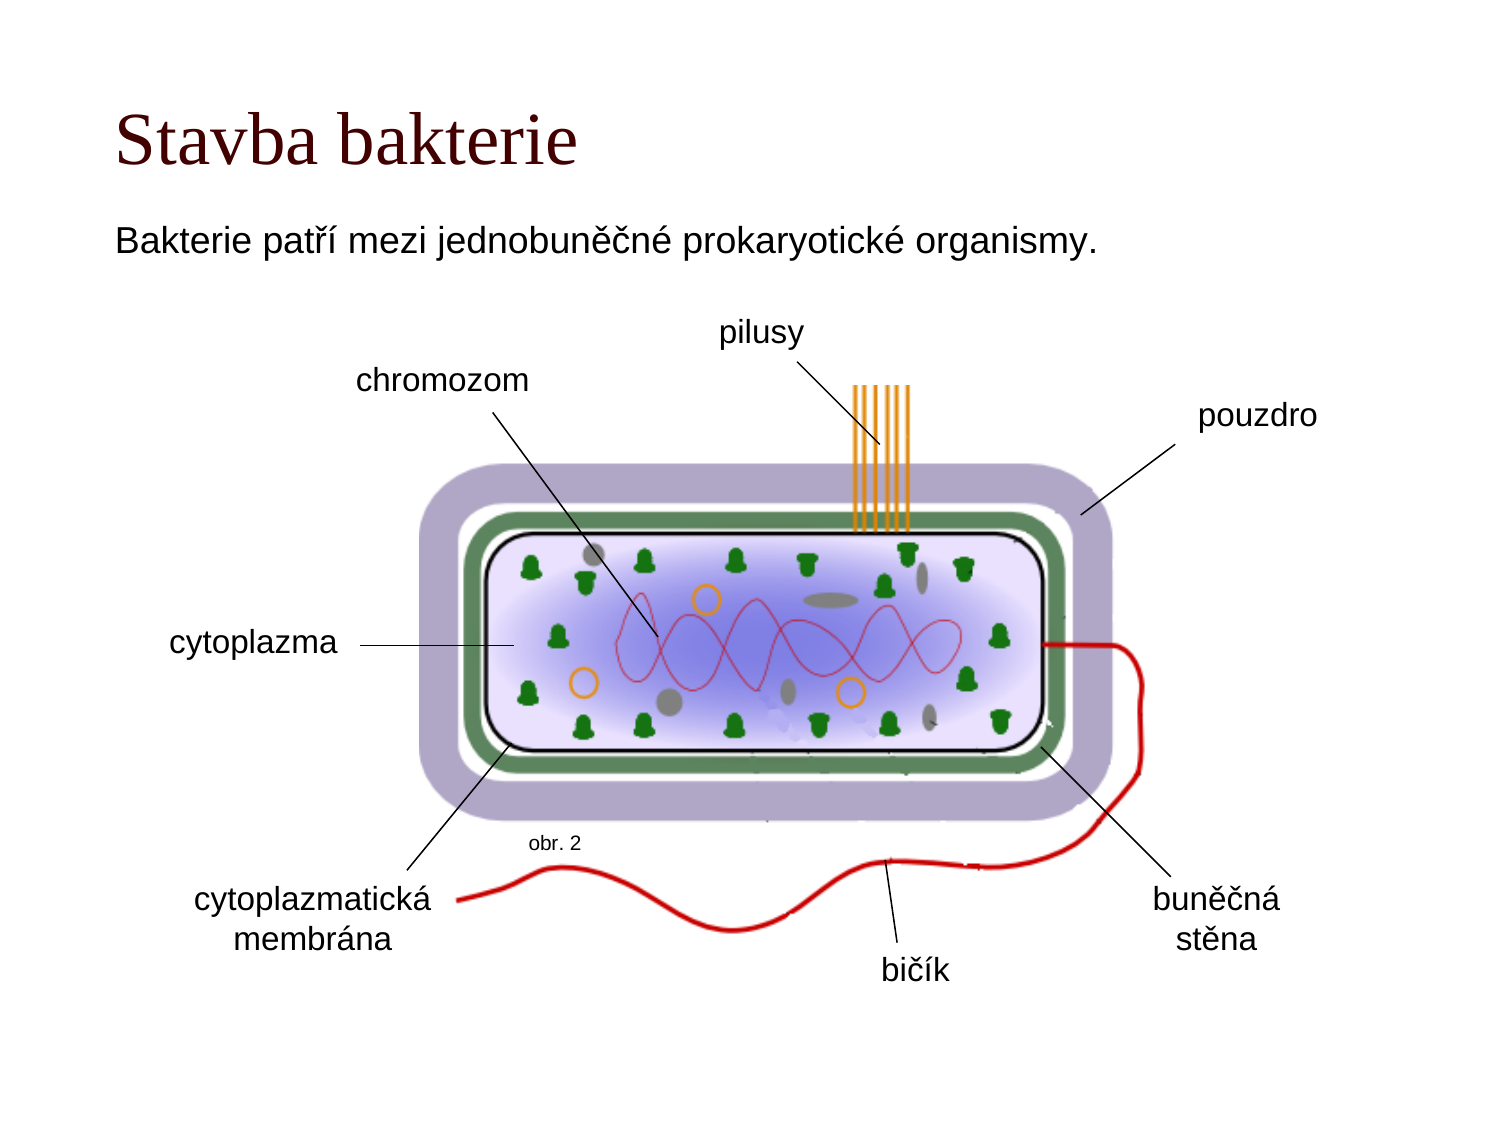

# Stavba bakterie
Bakterie patří mezi jednobuněčné prokaryotické organismy.
pilusy
chromozom
obr. 2
pouzdro
cytoplazma
cytoplazmatická membrána
buněčná stěna
bičík